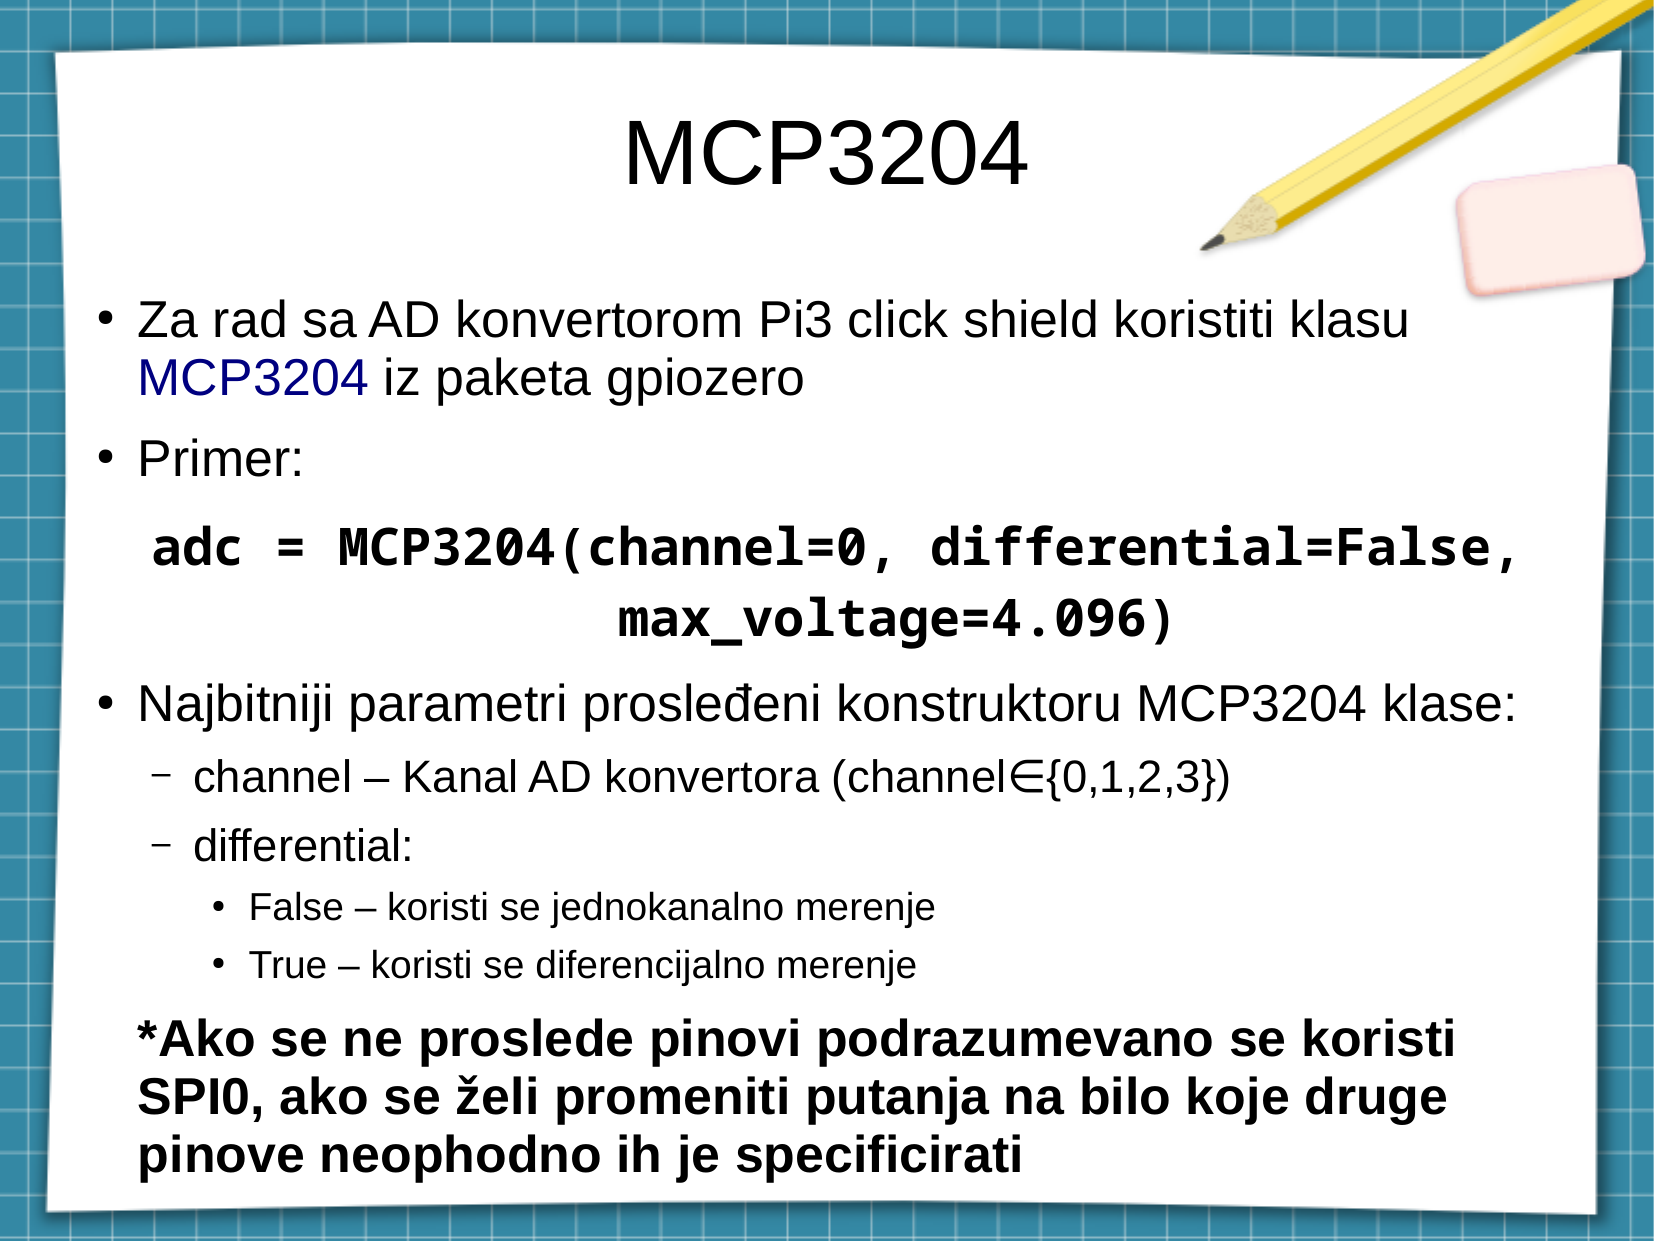

# MCP3204
Za rad sa AD konvertorom Pi3 click shield koristiti klasu MCP3204 iz paketa gpiozero
Primer:
adc = MCP3204(channel=0, differential=False, 				 max_voltage=4.096)
Najbitniji parametri prosleđeni konstruktoru MCP3204 klase:
channel – Kanal AD konvertora (channel∈{0,1,2,3})
differential:
False – koristi se jednokanalno merenje
True – koristi se diferencijalno merenje
*Ako se ne proslede pinovi podrazumevano se koristi SPI0, ako se želi promeniti putanja na bilo koje druge pinove neophodno ih je specificirati